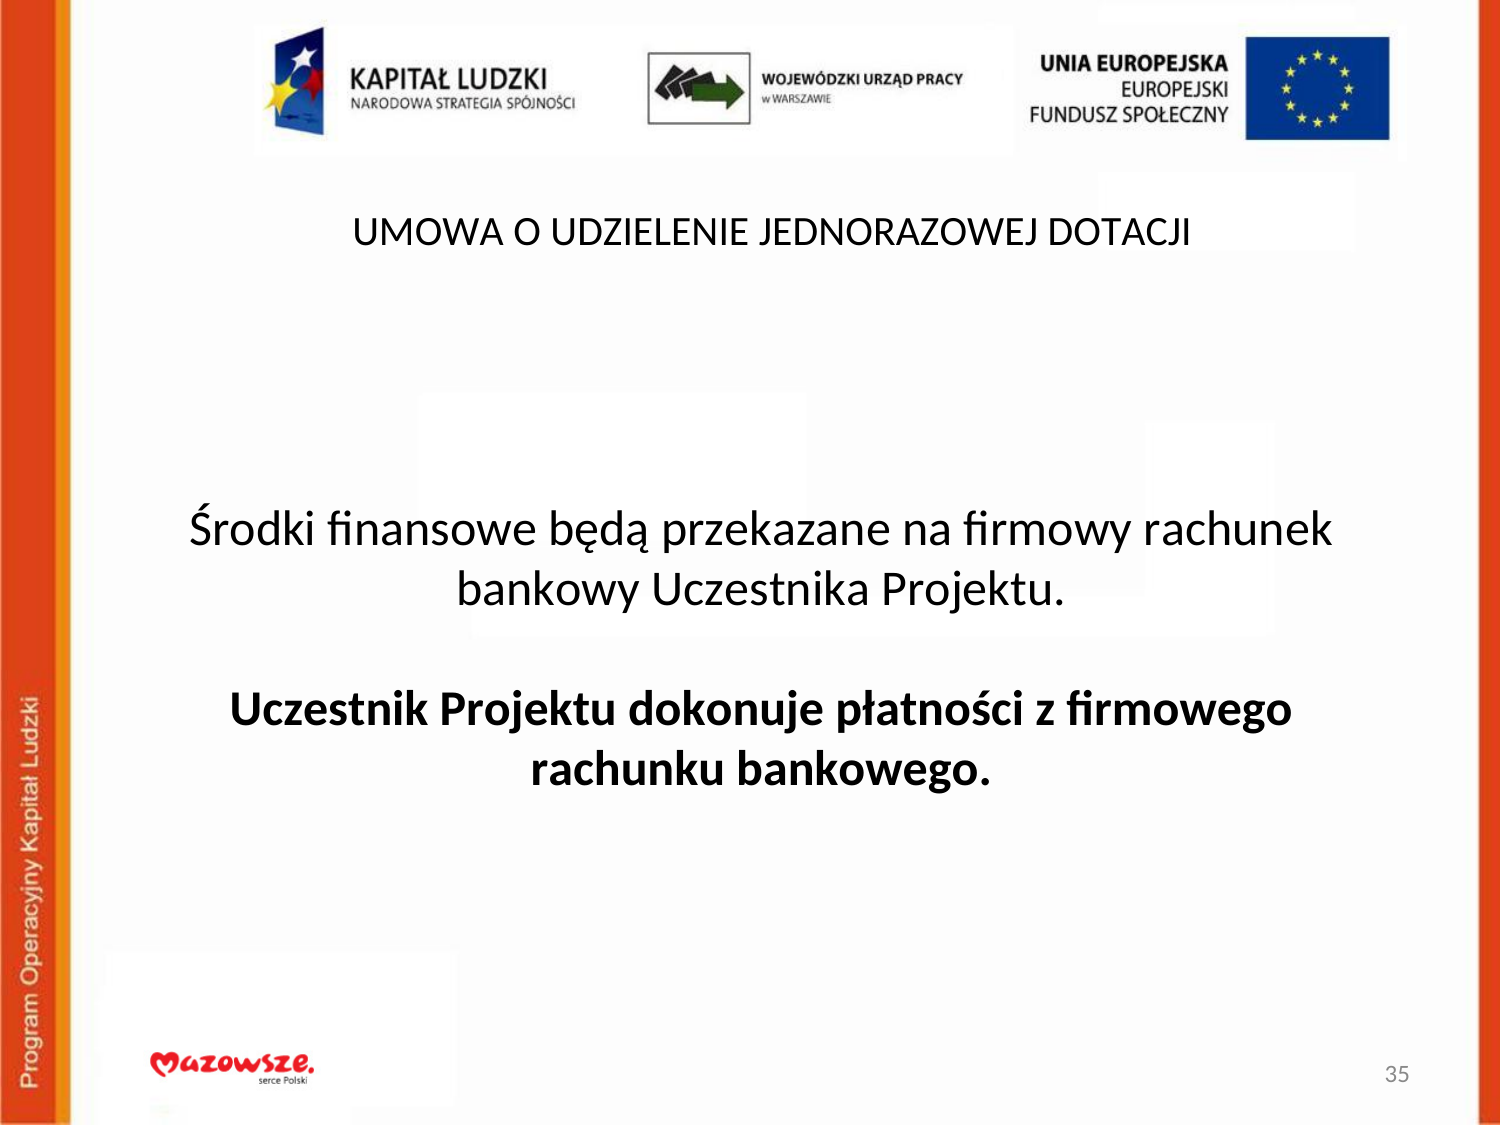

UMOWA O UDZIELENIE JEDNORAZOWEJ DOTACJI
# Środki finansowe będą przekazane na firmowy rachunek bankowy Uczestnika Projektu. Uczestnik Projektu dokonuje płatności z firmowego rachunku bankowego.